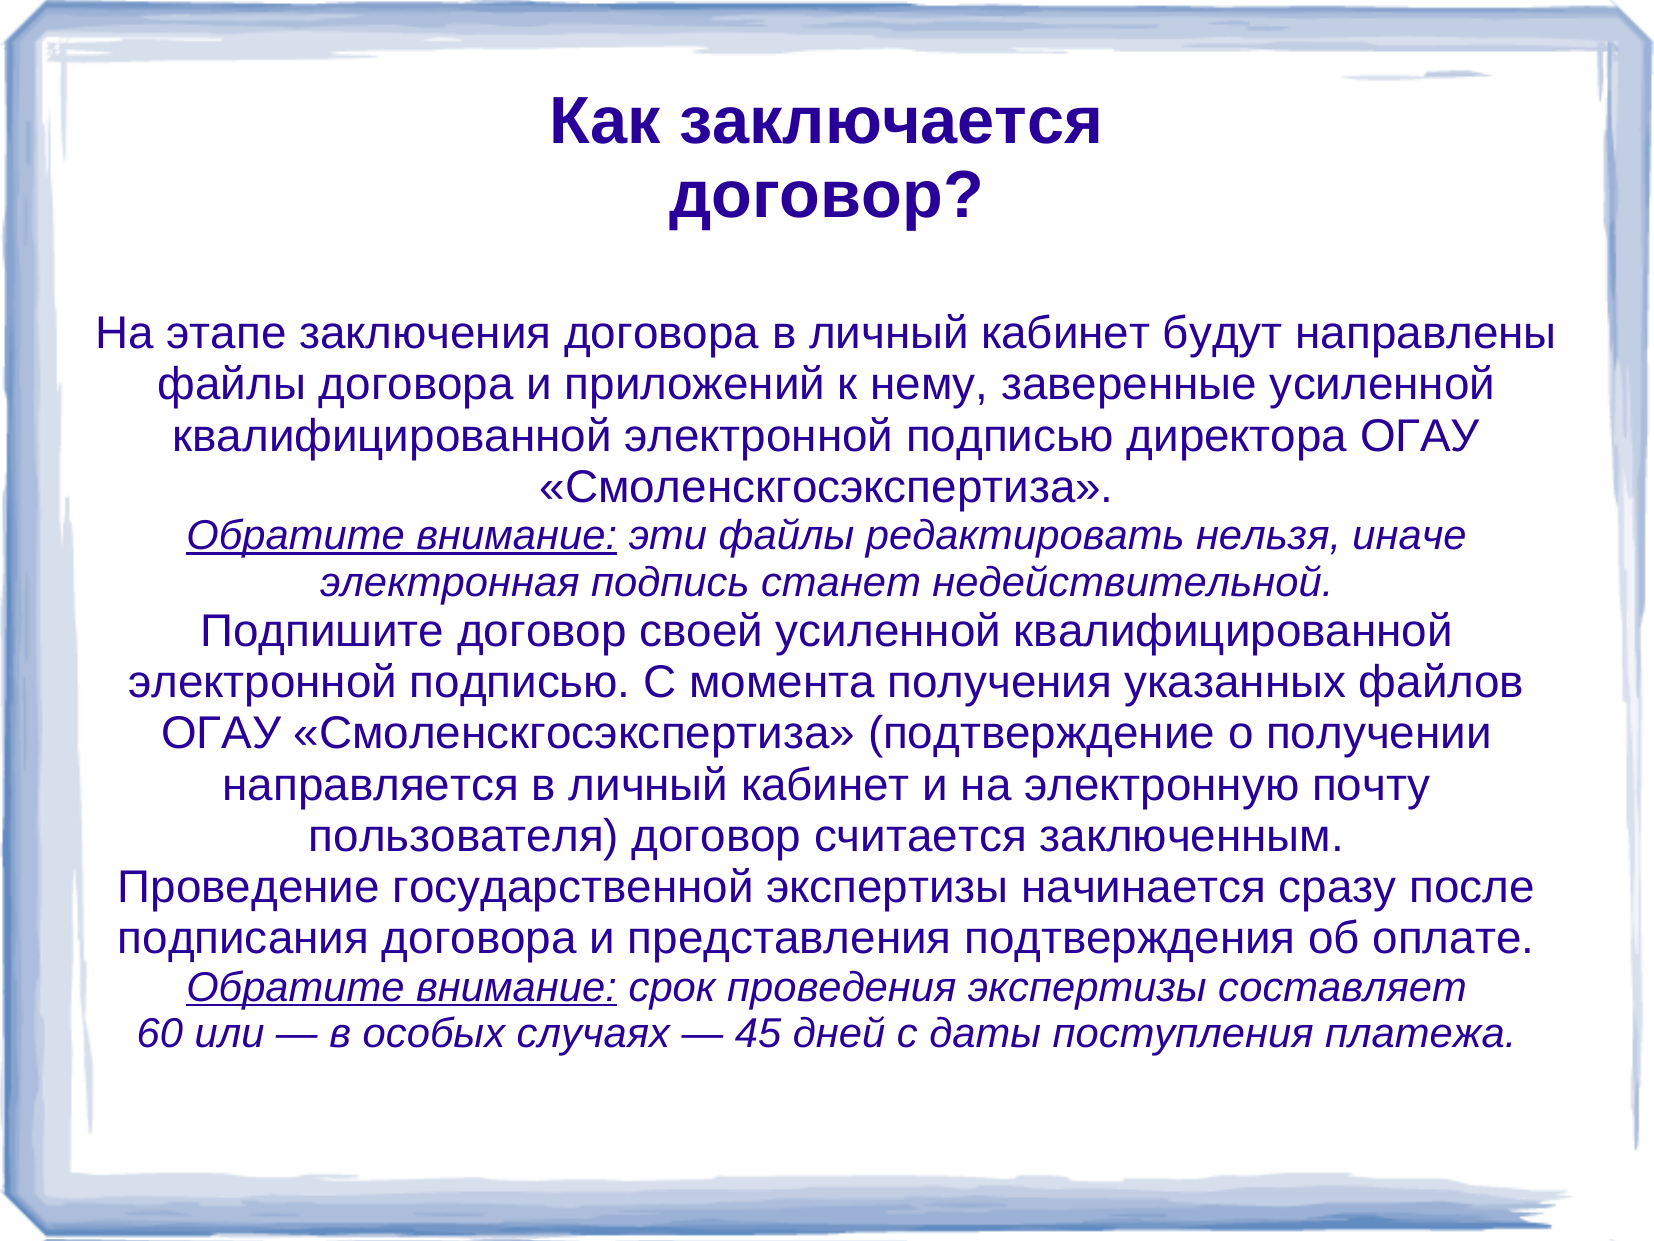

# Как заключается
договор?
На этапе заключения договора в личный кабинет будут направлены файлы договора и приложений к нему, заверенные усиленной квалифицированной электронной подписью директора ОГАУ «Смоленскгосэкспертиза».
Обратите внимание: эти файлы редактировать нельзя, иначе электронная подпись станет недействительной.
Подпишите договор своей усиленной квалифицированной электронной подписью. С момента получения указанных файлов ОГАУ «Смоленскгосэкспертиза» (подтверждение о получении направляется в личный кабинет и на электронную почту пользователя) договор считается заключенным.
Проведение государственной экспертизы начинается сразу после подписания договора и представления подтверждения об оплате.
Обратите внимание: срок проведения экспертизы составляет
60 или — в особых случаях — 45 дней с даты поступления платежа.